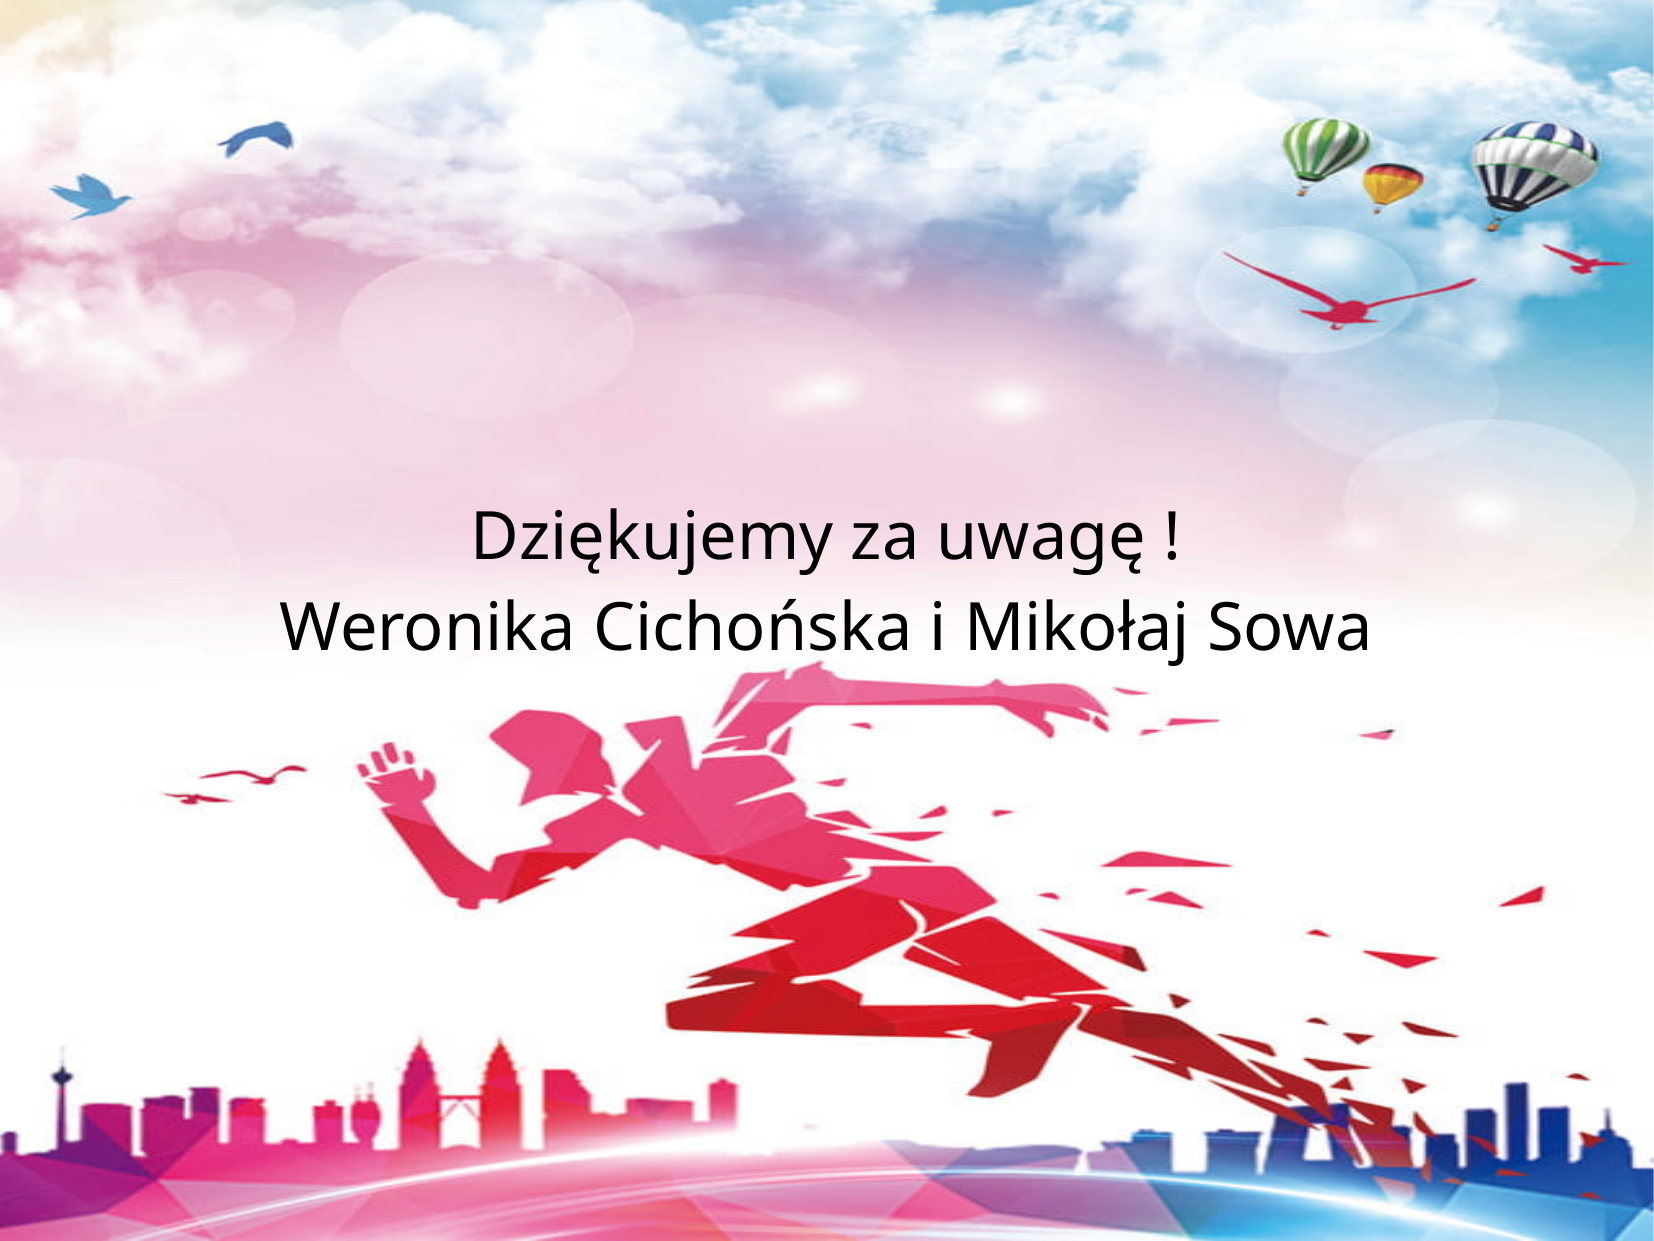

# Dziękujemy za uwagę !
Weronika Cichońska i Mikołaj Sowa